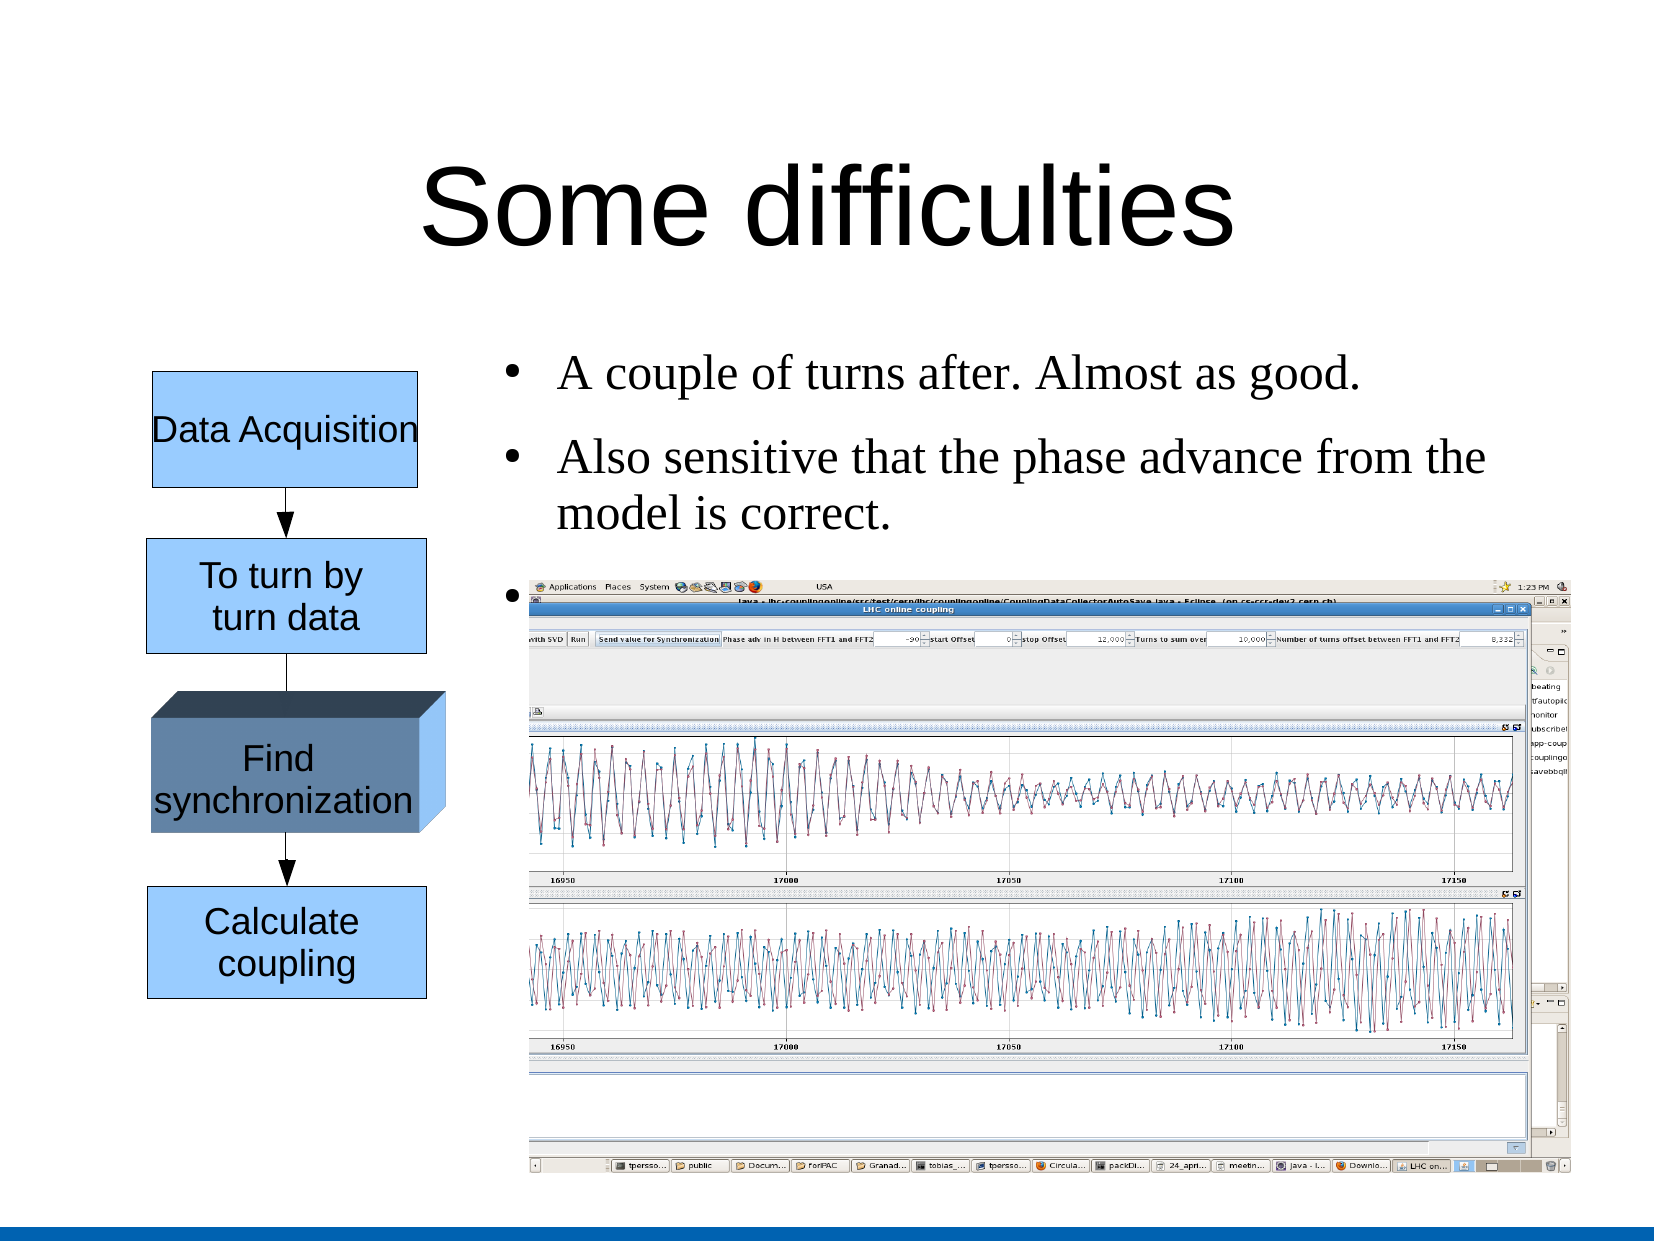

# Some difficulties
A couple of turns after. Almost as good.
Also sensitive that the phase advance from the model is correct.
Data Acquisition
To turn by
turn data
Find
synchronization
Calculate
coupling